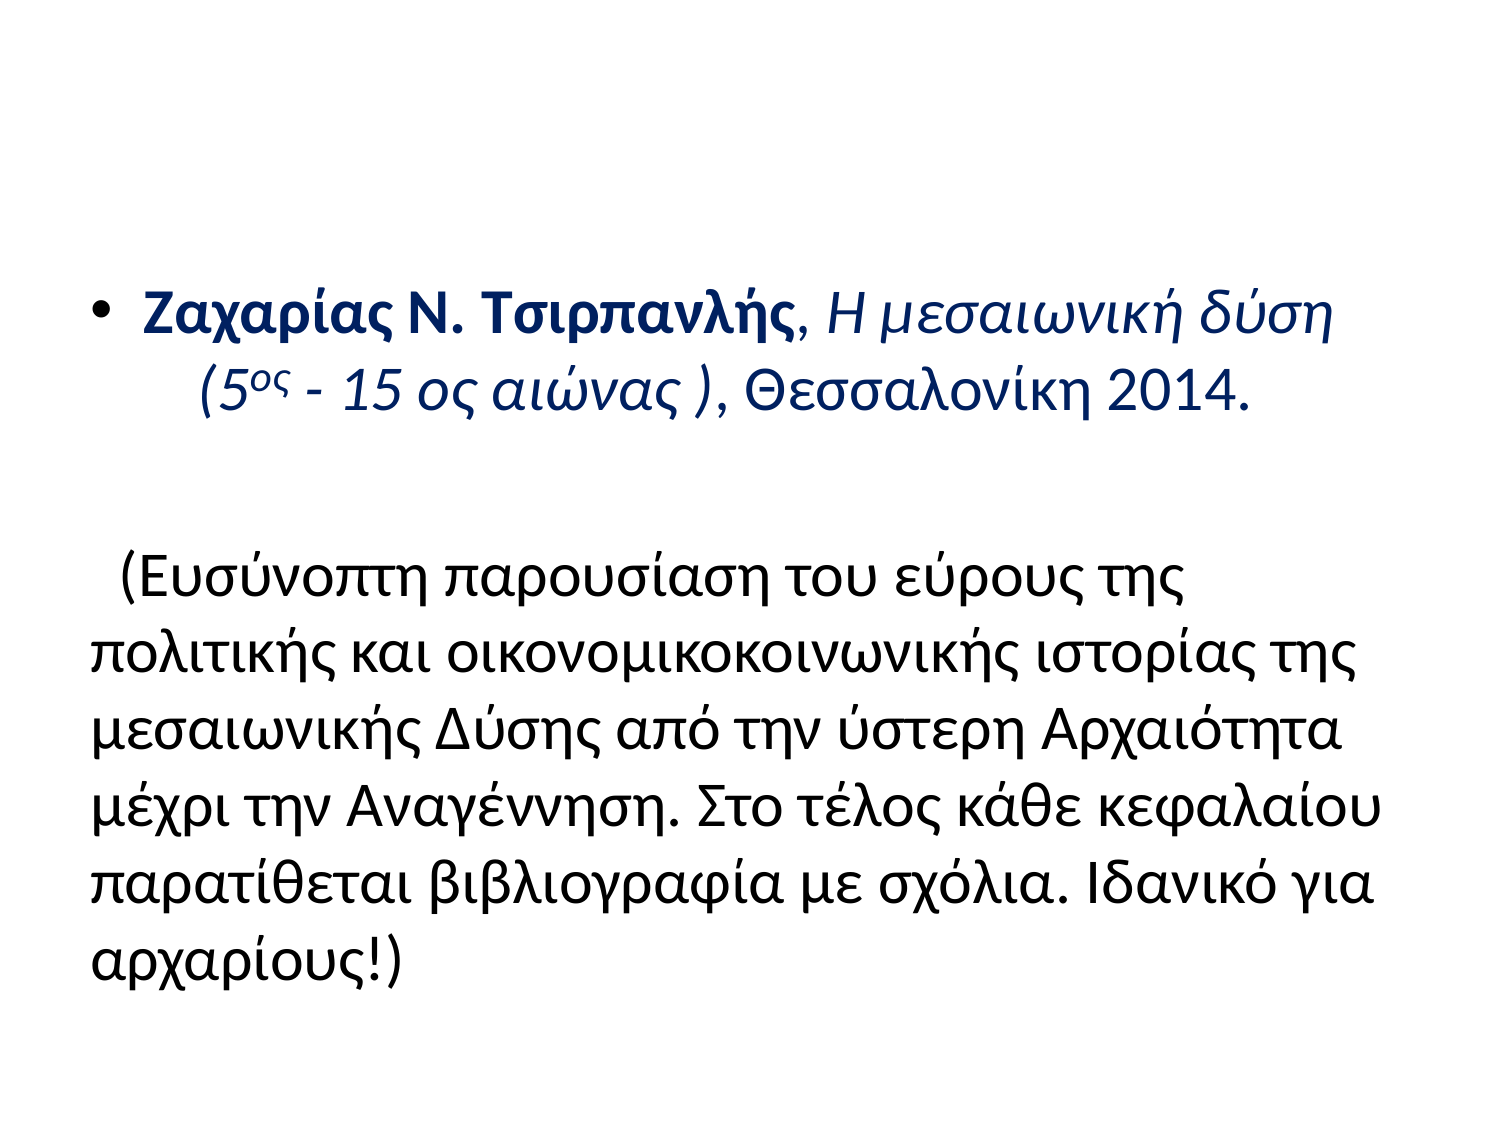

#
Ζαχαρίας Ν. Τσιρπανλής, Η μεσαιωνική δύση (5ος - 15 ος αιώνας ), Θεσσαλονίκη 2014.
 (Ευσύνοπτη παρουσίαση του εύρους της πολιτικής και οικονομικοκοινωνικής ιστορίας της μεσαιωνικής Δύσης από την ύστερη Αρχαιότητα μέχρι την Αναγέννηση. Στο τέλος κάθε κεφαλαίου παρατίθεται βιβλιογραφία με σχόλια. Ιδανικό για αρχαρίους!)